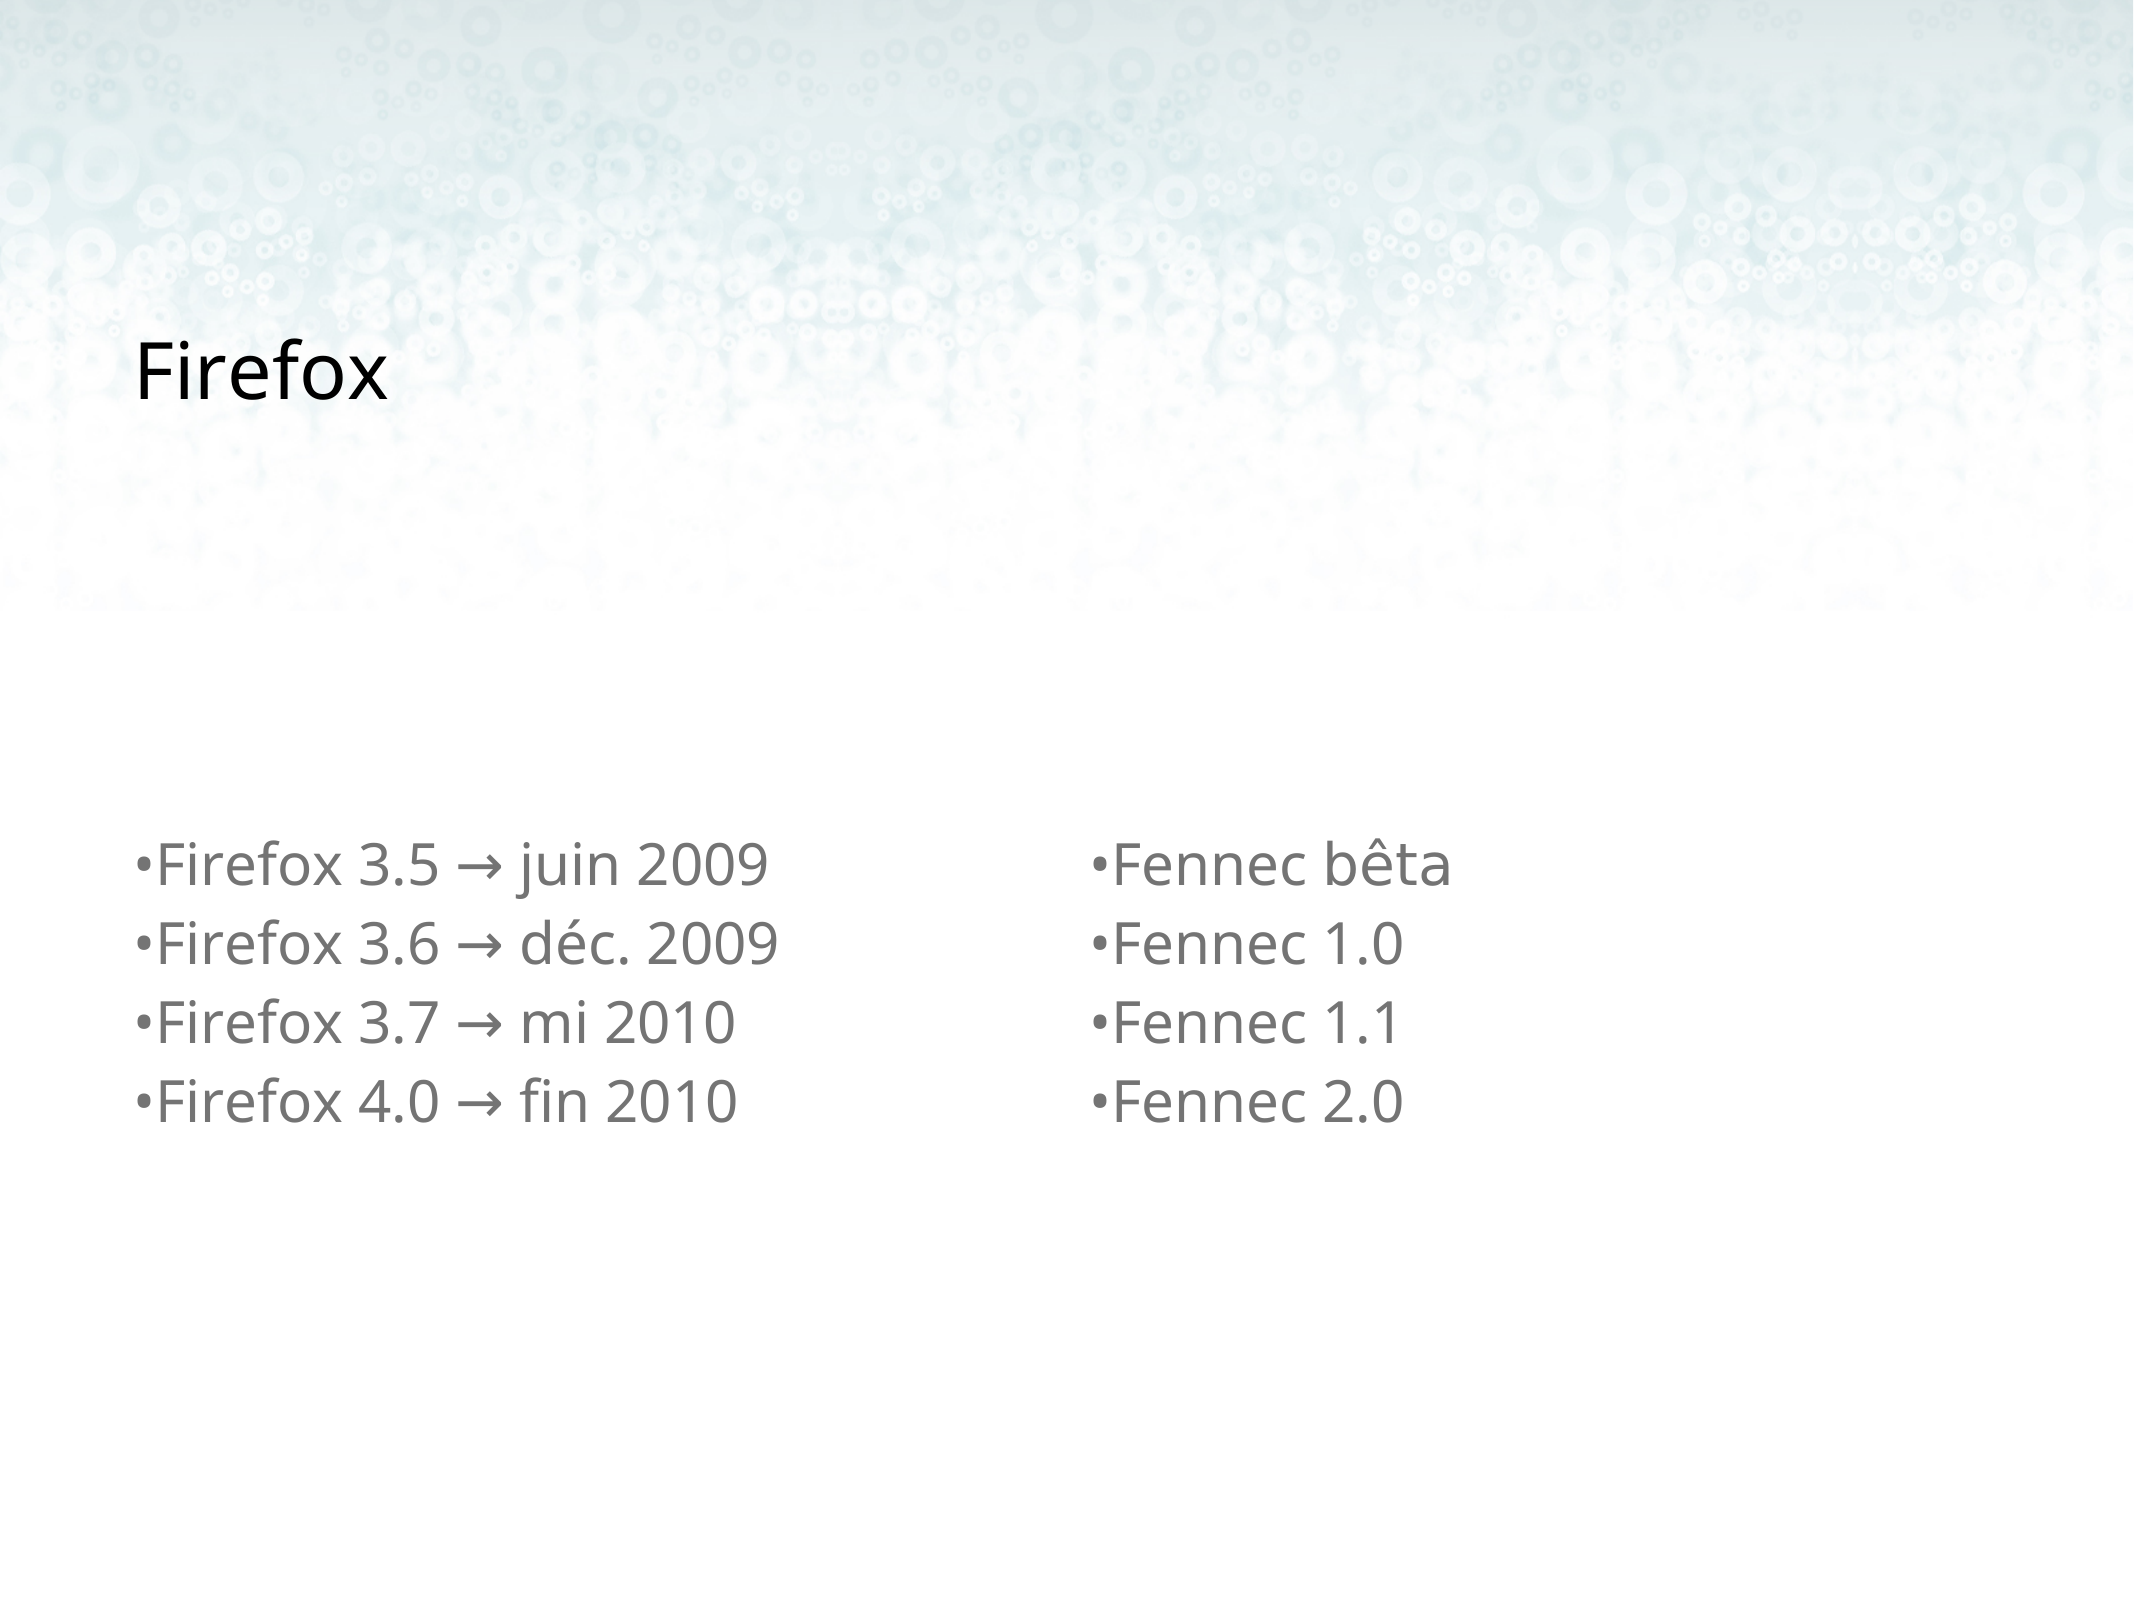

# Firefox
Firefox 3.5 → juin 2009
Firefox 3.6 → déc. 2009
Firefox 3.7 → mi 2010
Firefox 4.0 → fin 2010
Fennec bêta
Fennec 1.0
Fennec 1.1
Fennec 2.0